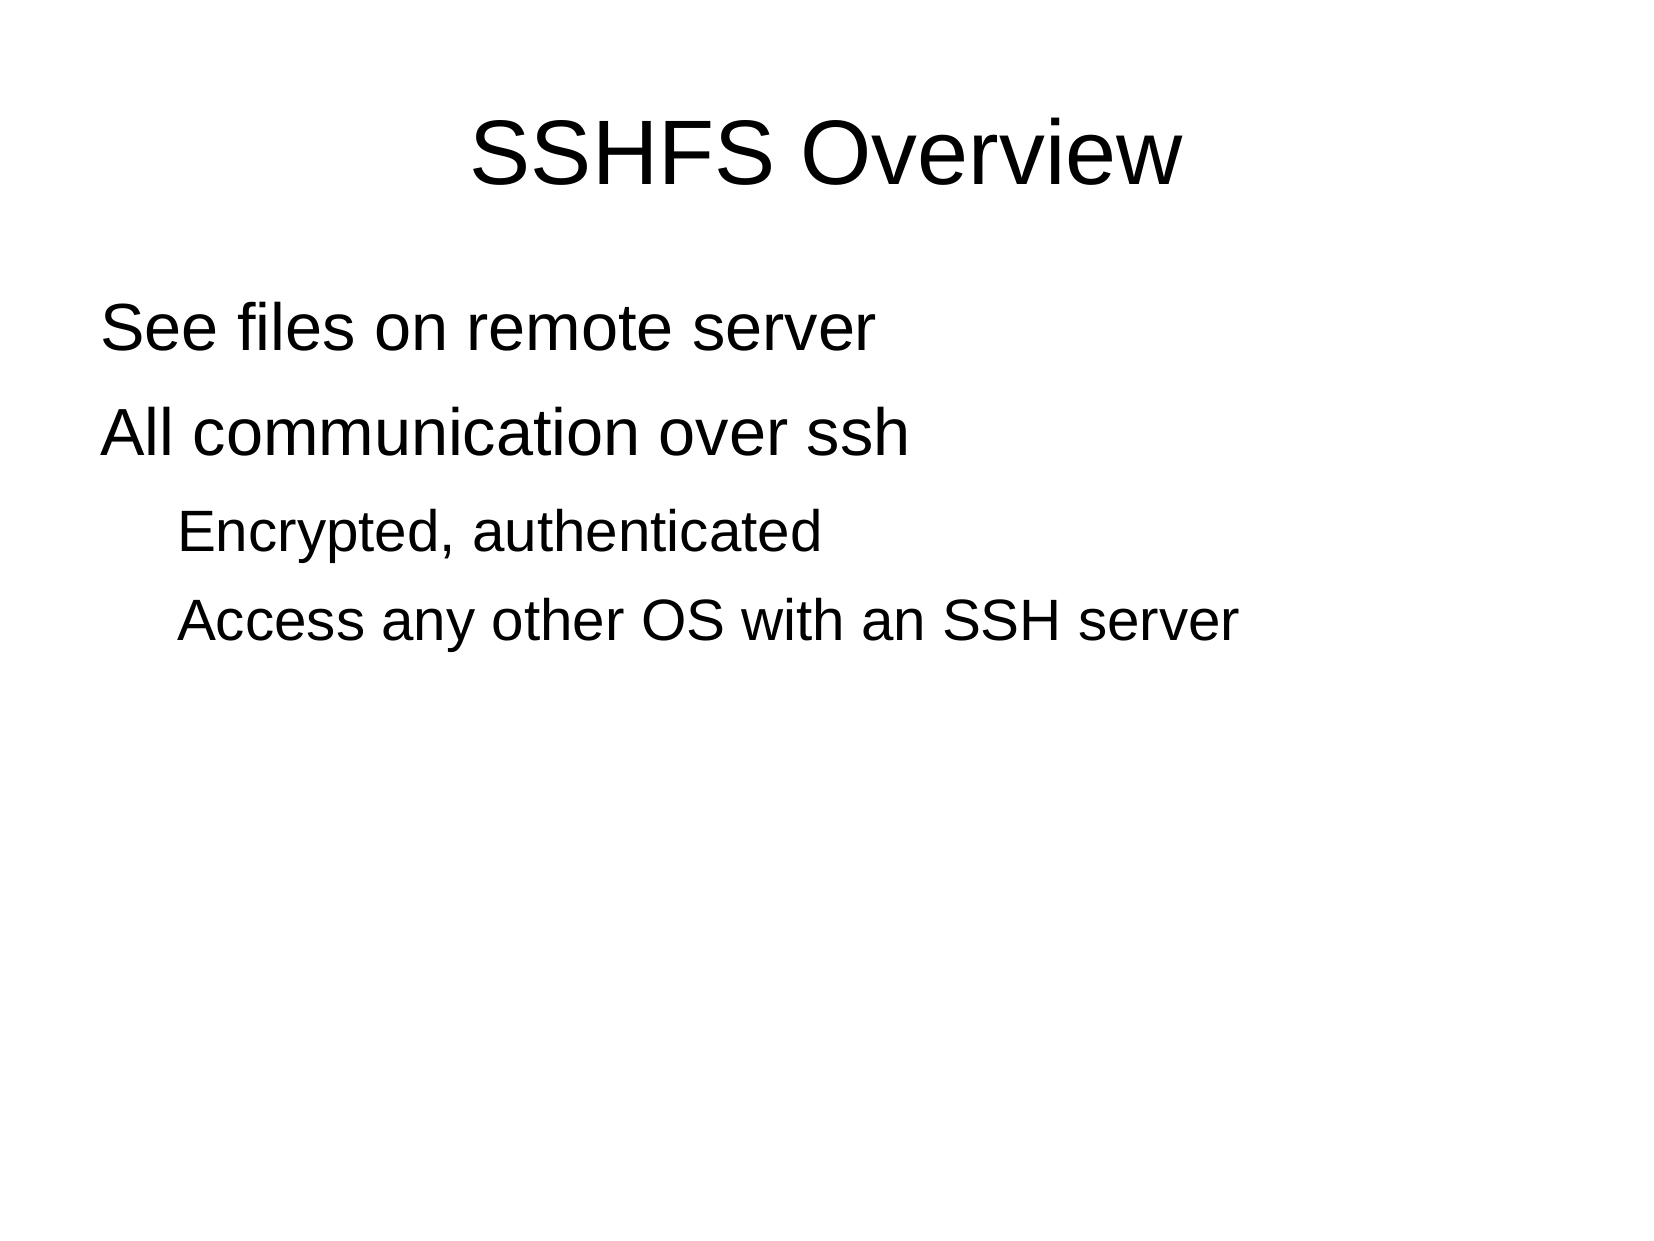

# SSHFS Overview
See files on remote server
All communication over ssh
Encrypted, authenticated
Access any other OS with an SSH server